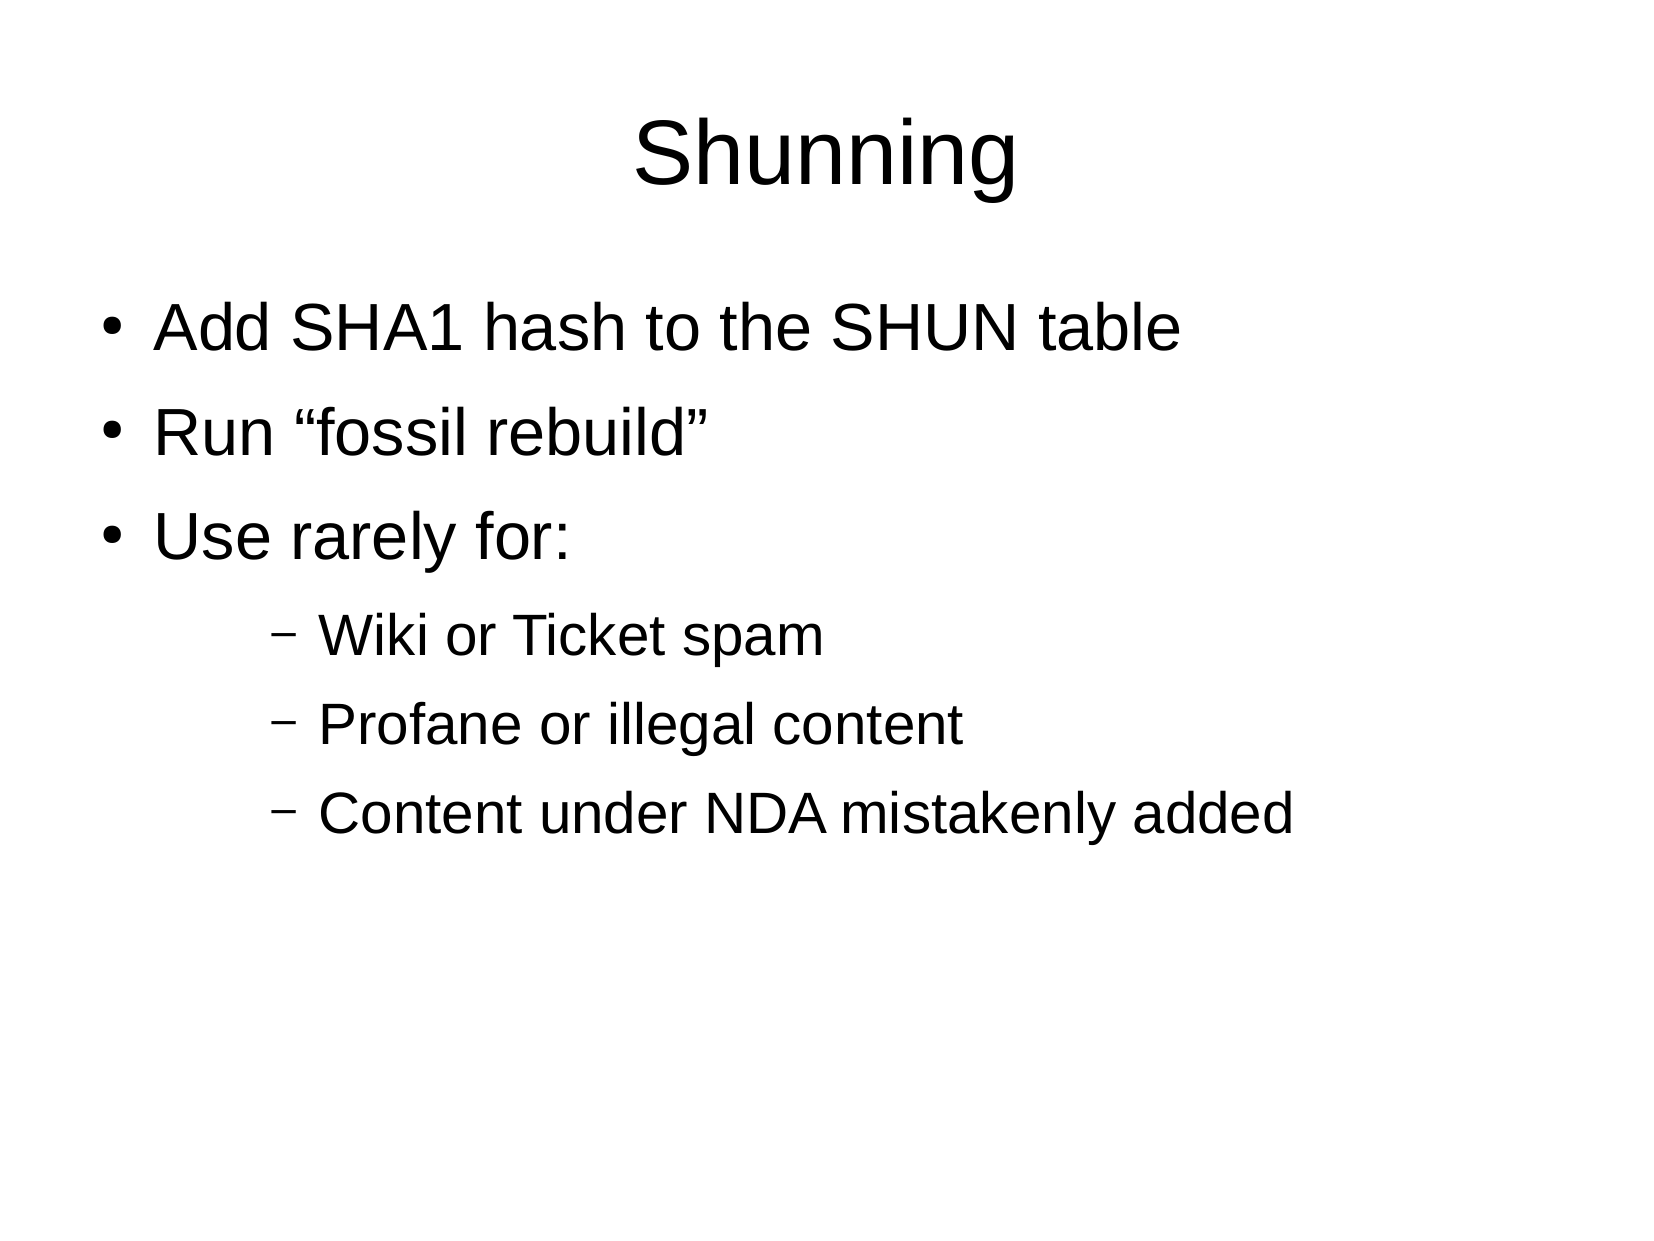

# Shunning
Add SHA1 hash to the SHUN table
Run “fossil rebuild”
Use rarely for:
Wiki or Ticket spam
Profane or illegal content
Content under NDA mistakenly added